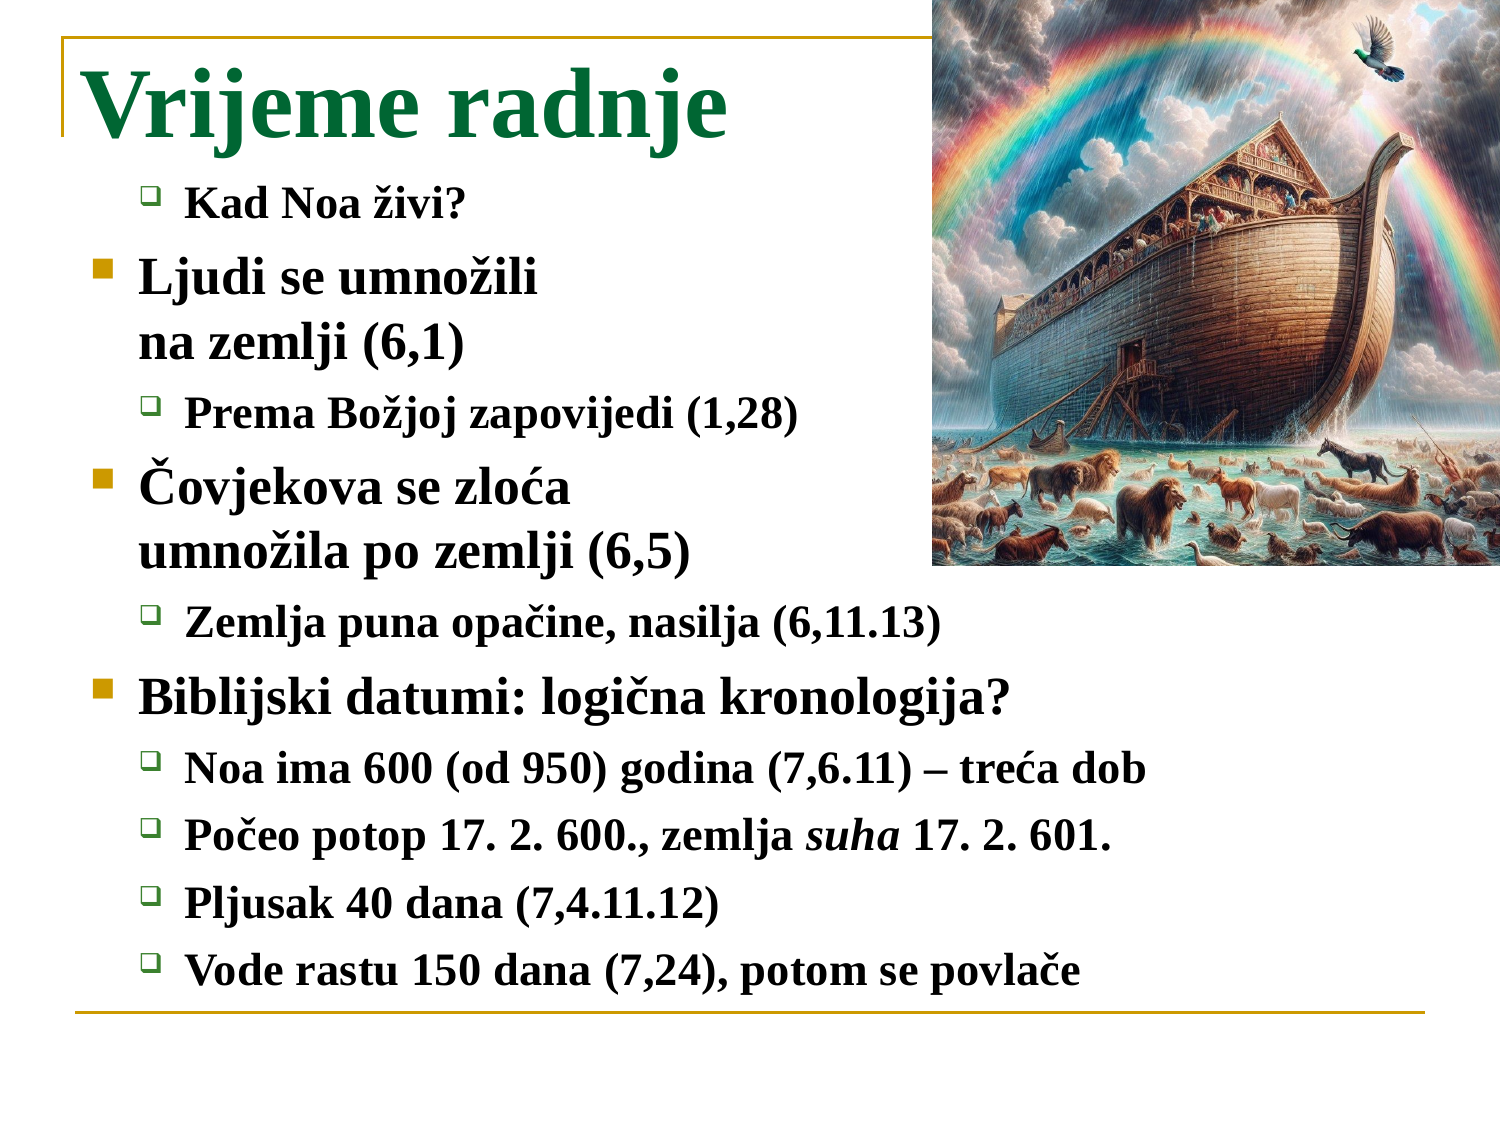

# Vrijeme radnje
Kad Noa živi?
Ljudi se umnožili
na zemlji (6,1)
Prema Božjoj zapovijedi (1,28)
Čovjekova se zloća
umnožila po zemlji (6,5)
Zemlja puna opačine, nasilja (6,11.13)
Biblijski datumi: logična kronologija?
Noa ima 600 (od 950) godina (7,6.11) – treća dob
Počeo potop 17. 2. 600., zemlja suha 17. 2. 601.
Pljusak 40 dana (7,4.11.12)
Vode rastu 150 dana (7,24), potom se povlače